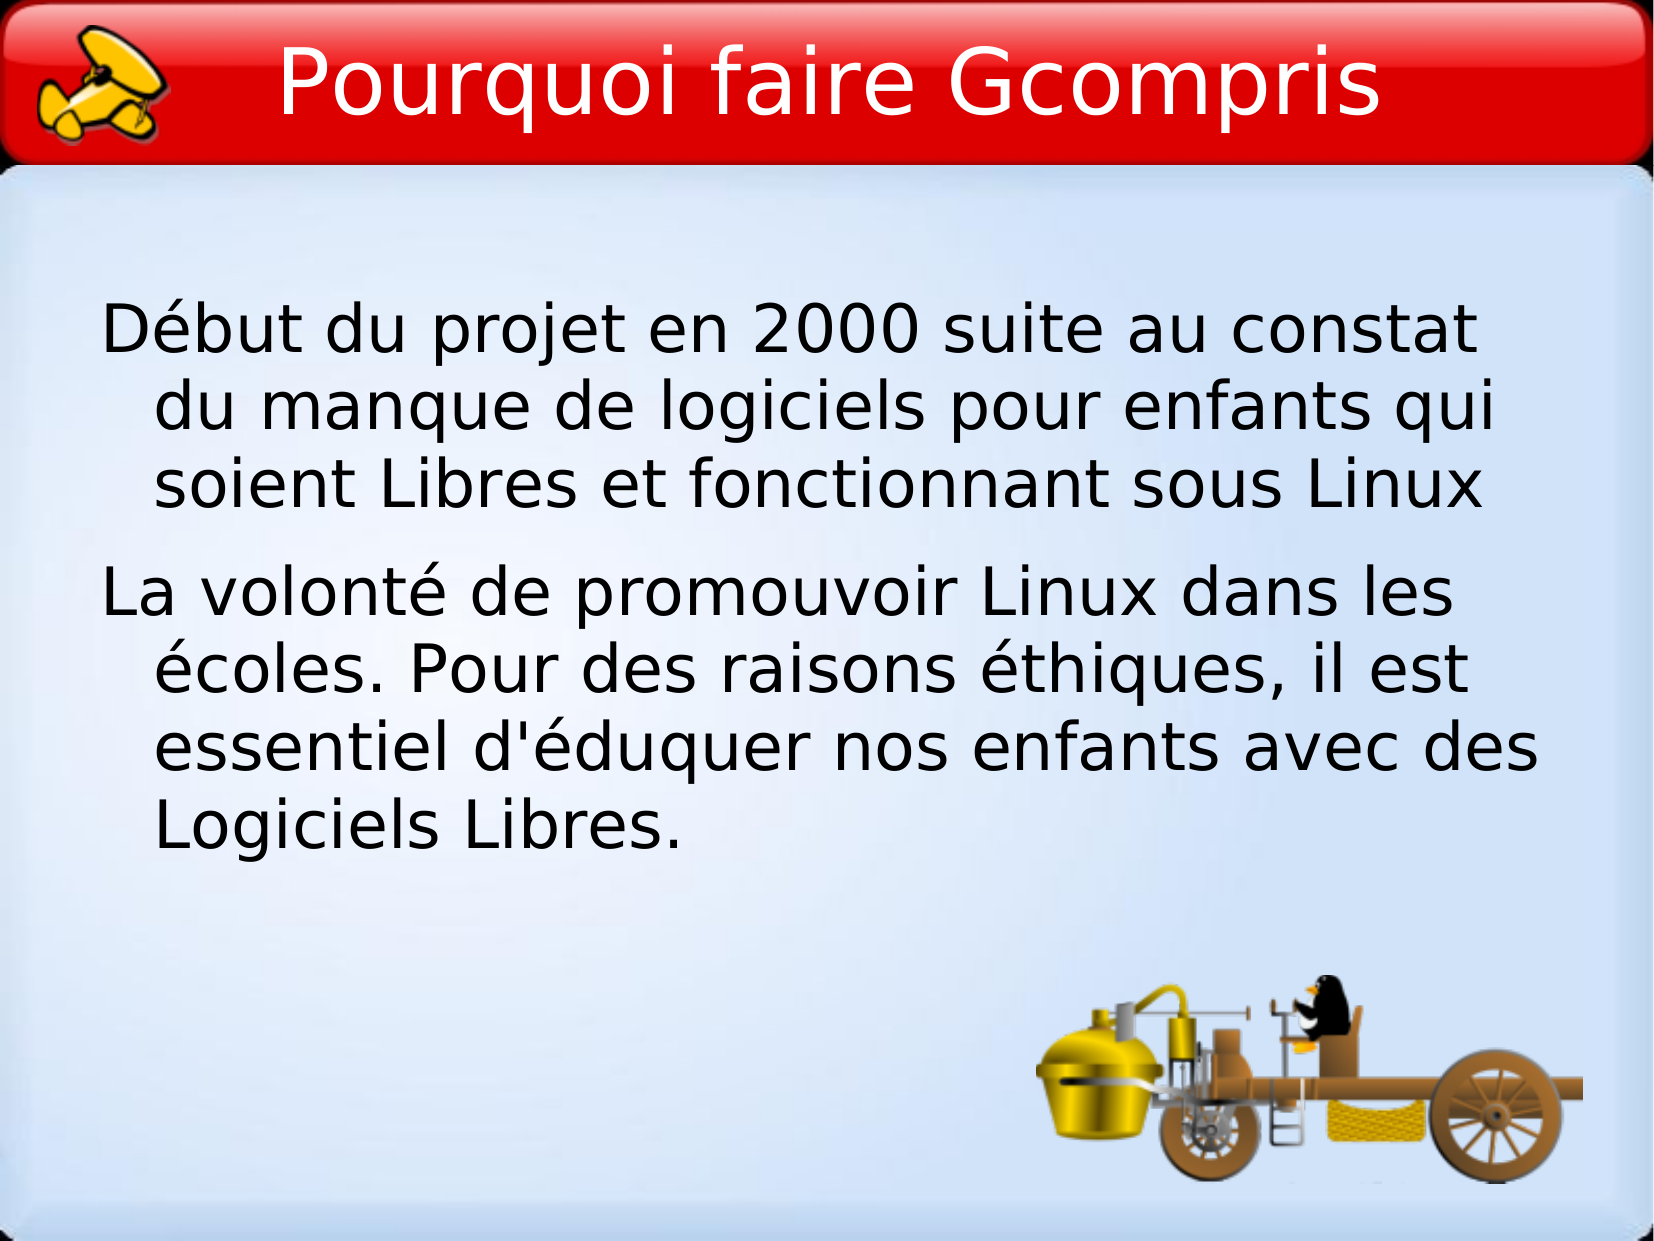

# Pourquoi faire Gcompris
Début du projet en 2000 suite au constat du manque de logiciels pour enfants qui soient Libres et fonctionnant sous Linux
La volonté de promouvoir Linux dans les écoles. Pour des raisons éthiques, il est essentiel d'éduquer nos enfants avec des Logiciels Libres.